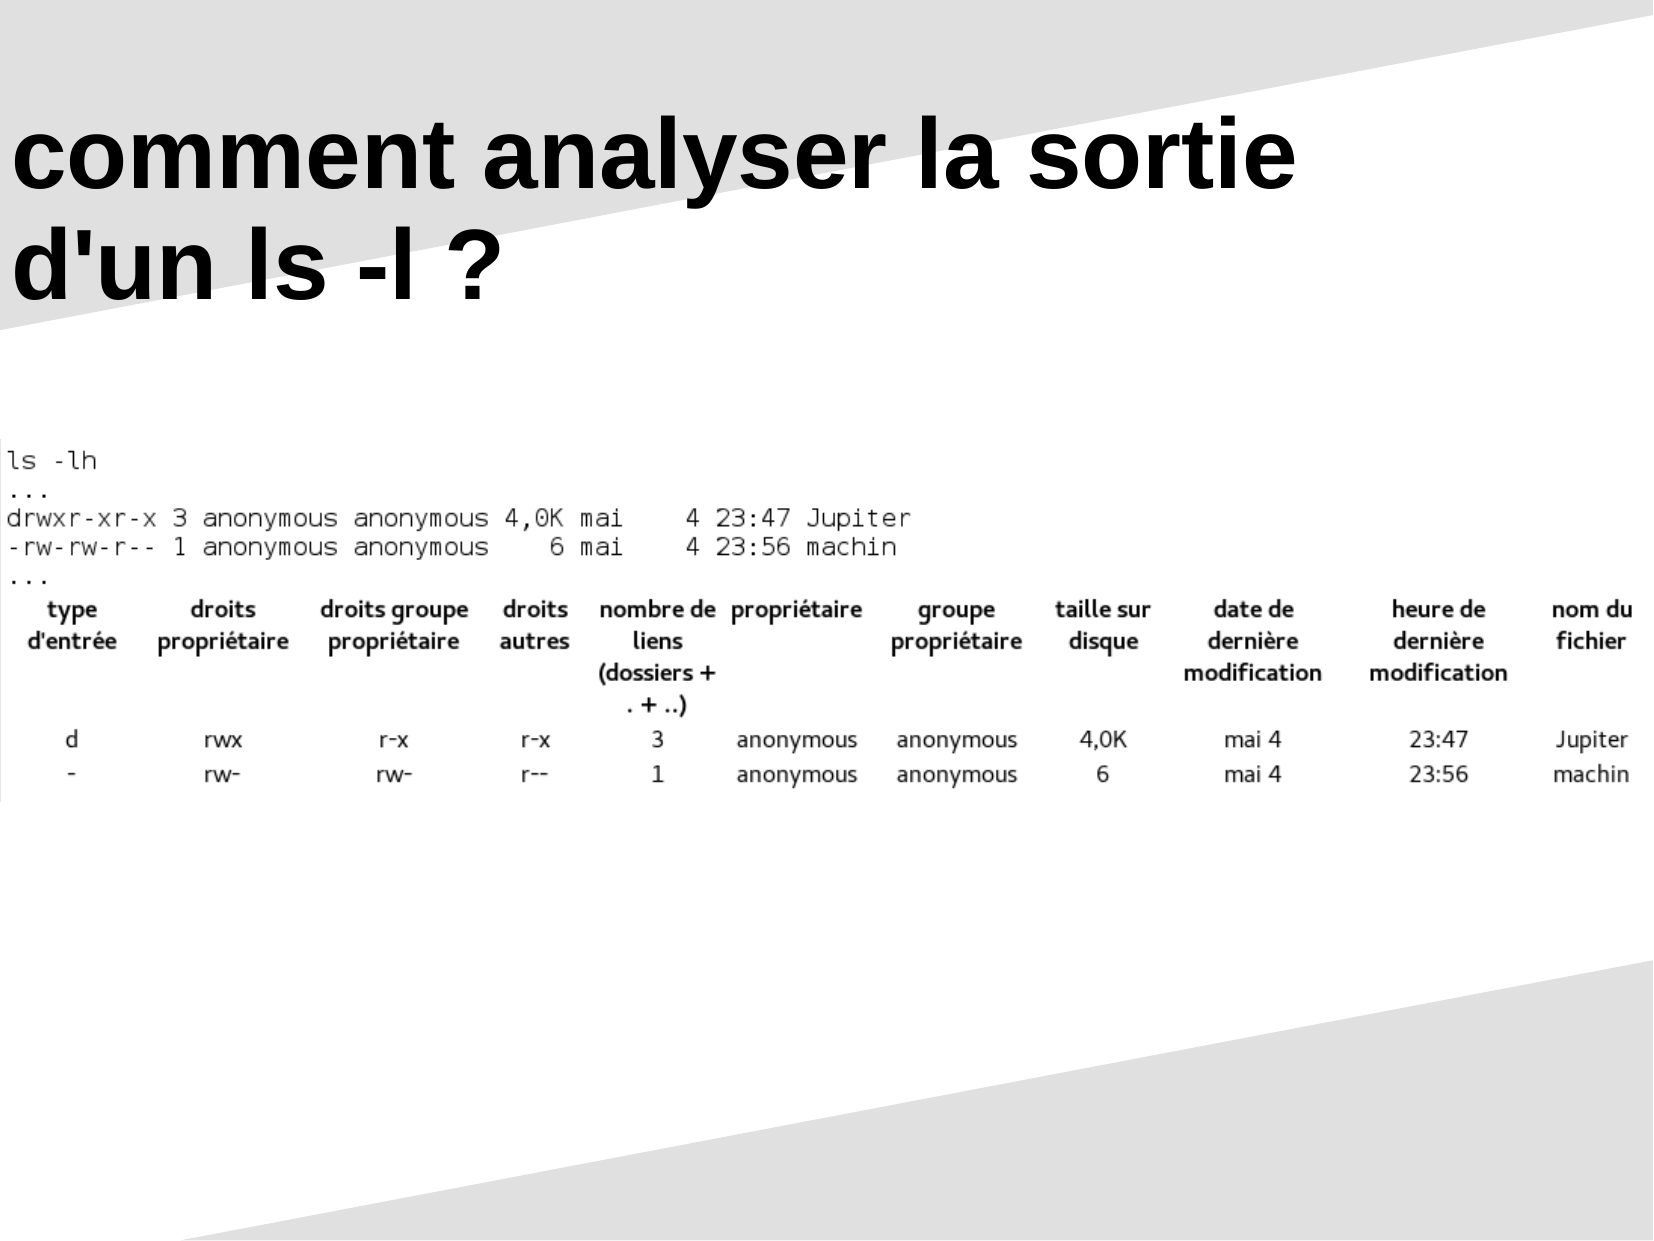

# comment analyser la sortie d'un ls -l ?